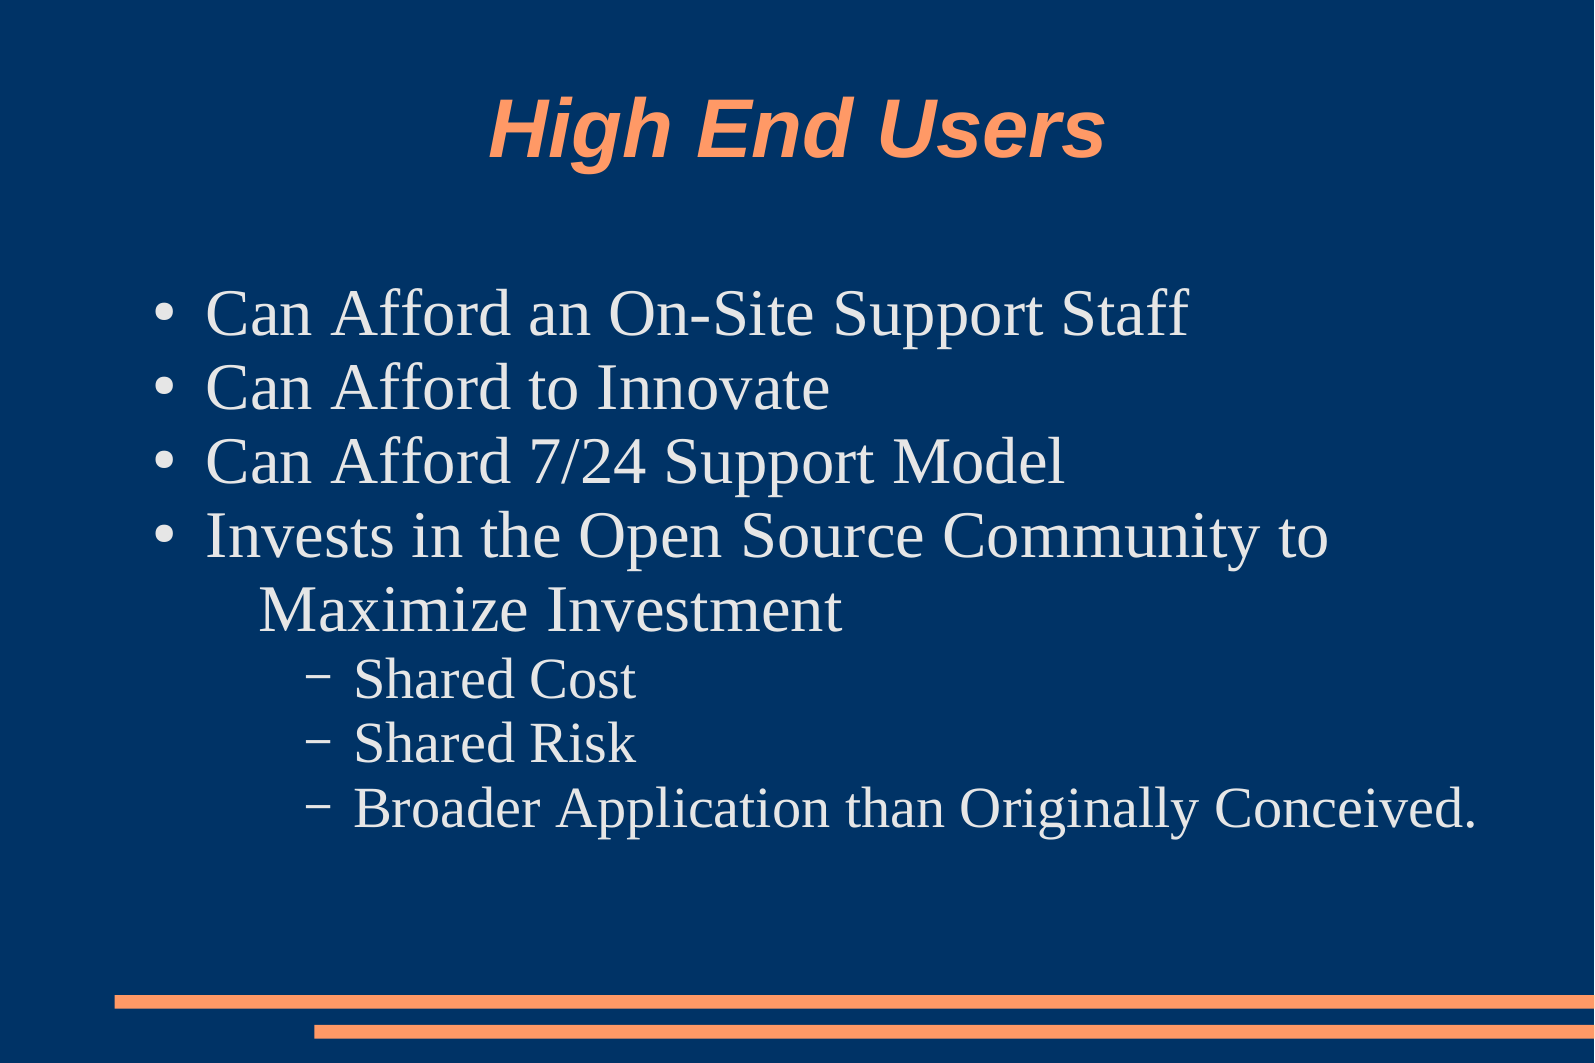

# High End Users
Can Afford an On-Site Support Staff
Can Afford to Innovate
Can Afford 7/24 Support Model
Invests in the Open Source Community to Maximize Investment
Shared Cost
Shared Risk
Broader Application than Originally Conceived.